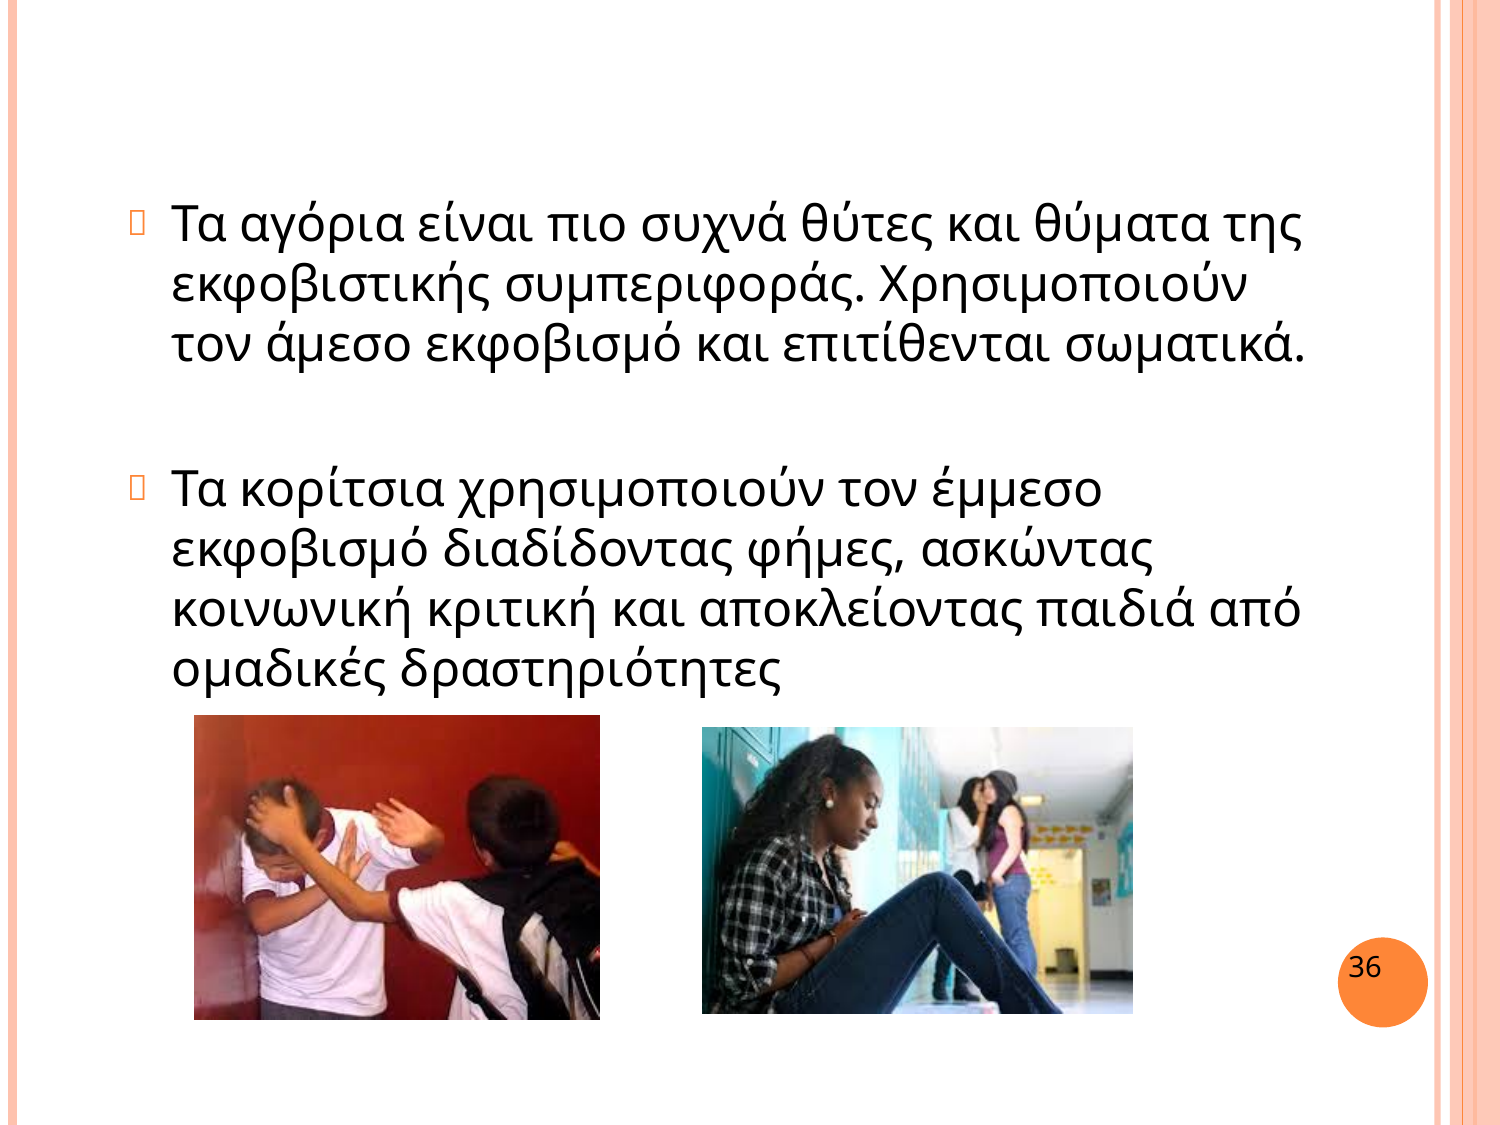

# Τα αγόρια είναι πιο συχνά θύτες και θύματα της εκφοβιστικής συμπεριφοράς. Χρησιμοποιούν τον άμεσο εκφοβισμό και επιτίθενται σωματικά.
Τα κορίτσια χρησιμοποιούν τον έμμεσο εκφοβισμό διαδίδοντας φήμες, ασκώντας κοινωνική κριτική και αποκλείοντας παιδιά από ομαδικές δραστηριότητες